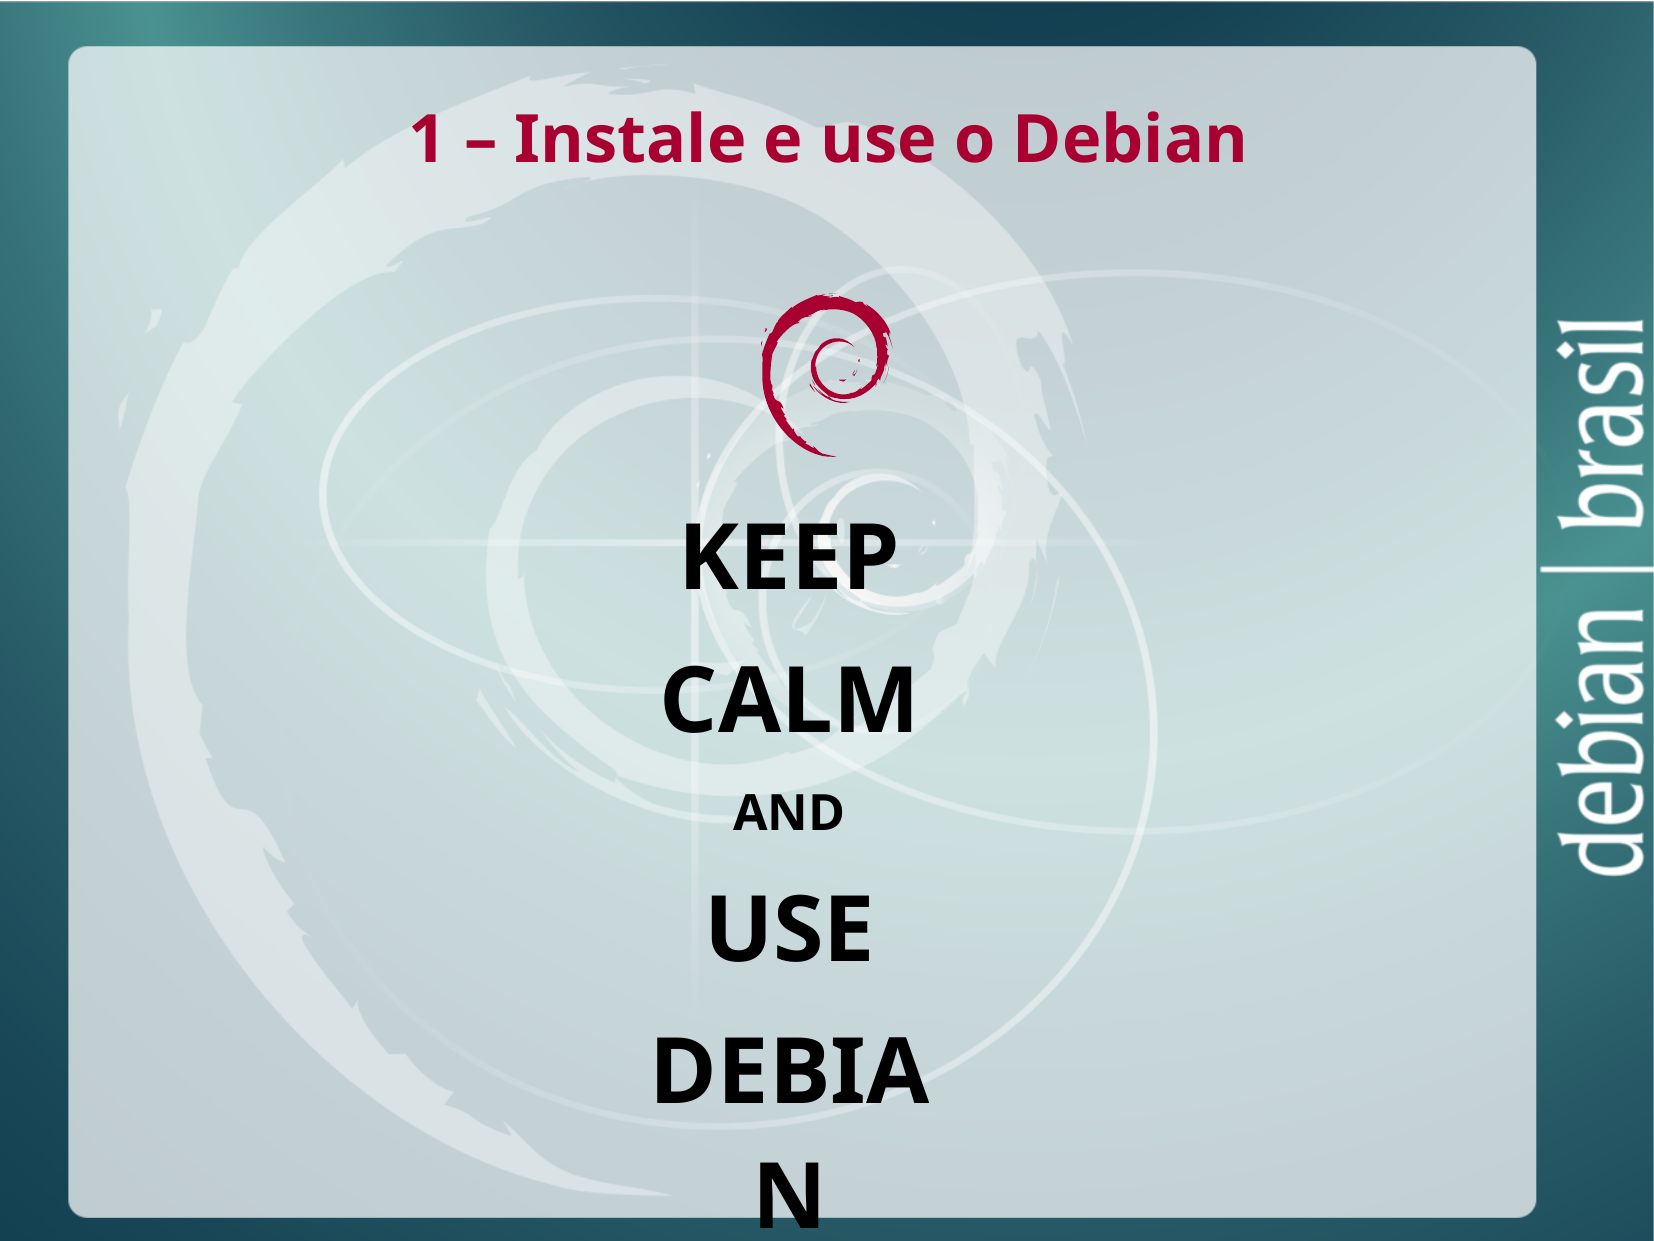

1 – Instale e use o Debian
KEEP
CALM
AND
USE
DEBIAN